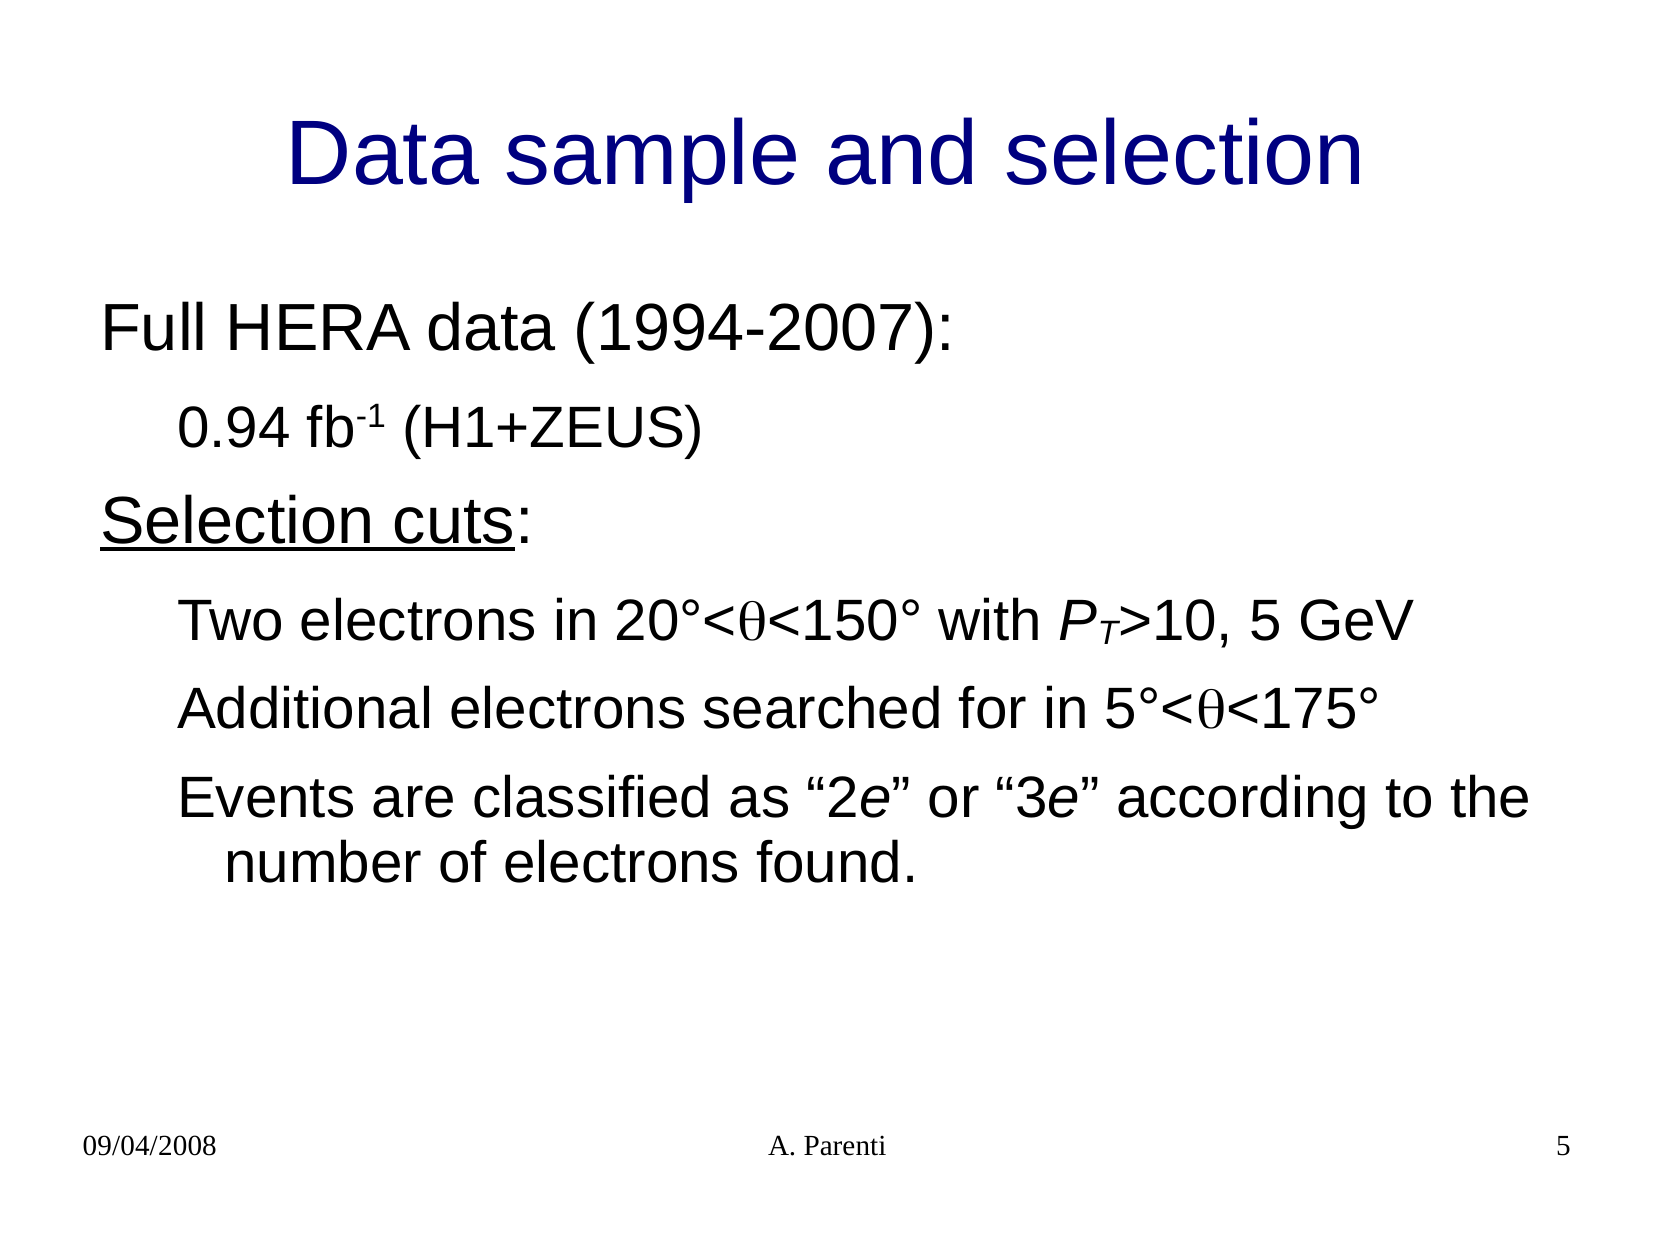

# Data sample and selection
Full HERA data (1994-2007):
0.94 fb-1 (H1+ZEUS)
Selection cuts:
Two electrons in 20°<q<150° with PT>10, 5 GeV
Additional electrons searched for in 5°<q<175°
Events are classified as “2e” or “3e” according to the number of electrons found.
09/04/2008
A. Parenti
5